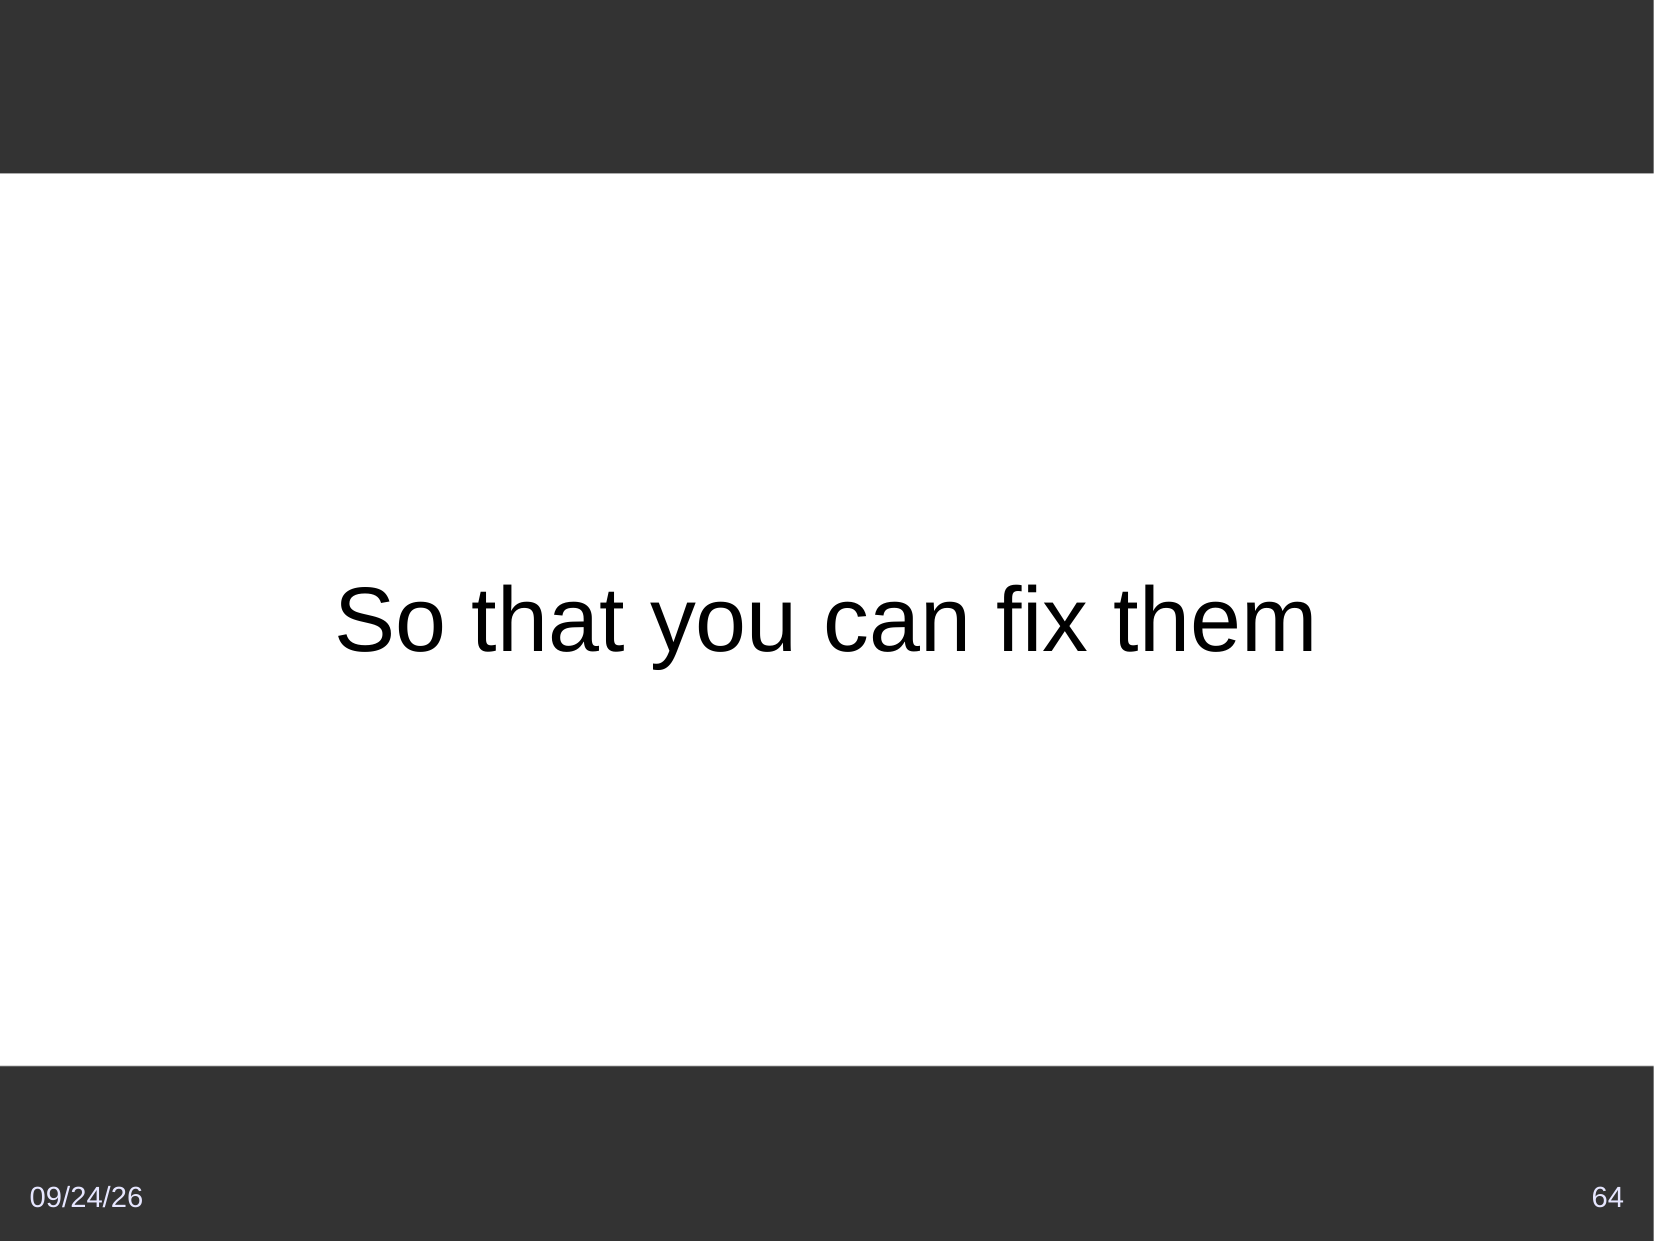

#
So that you can fix them
64